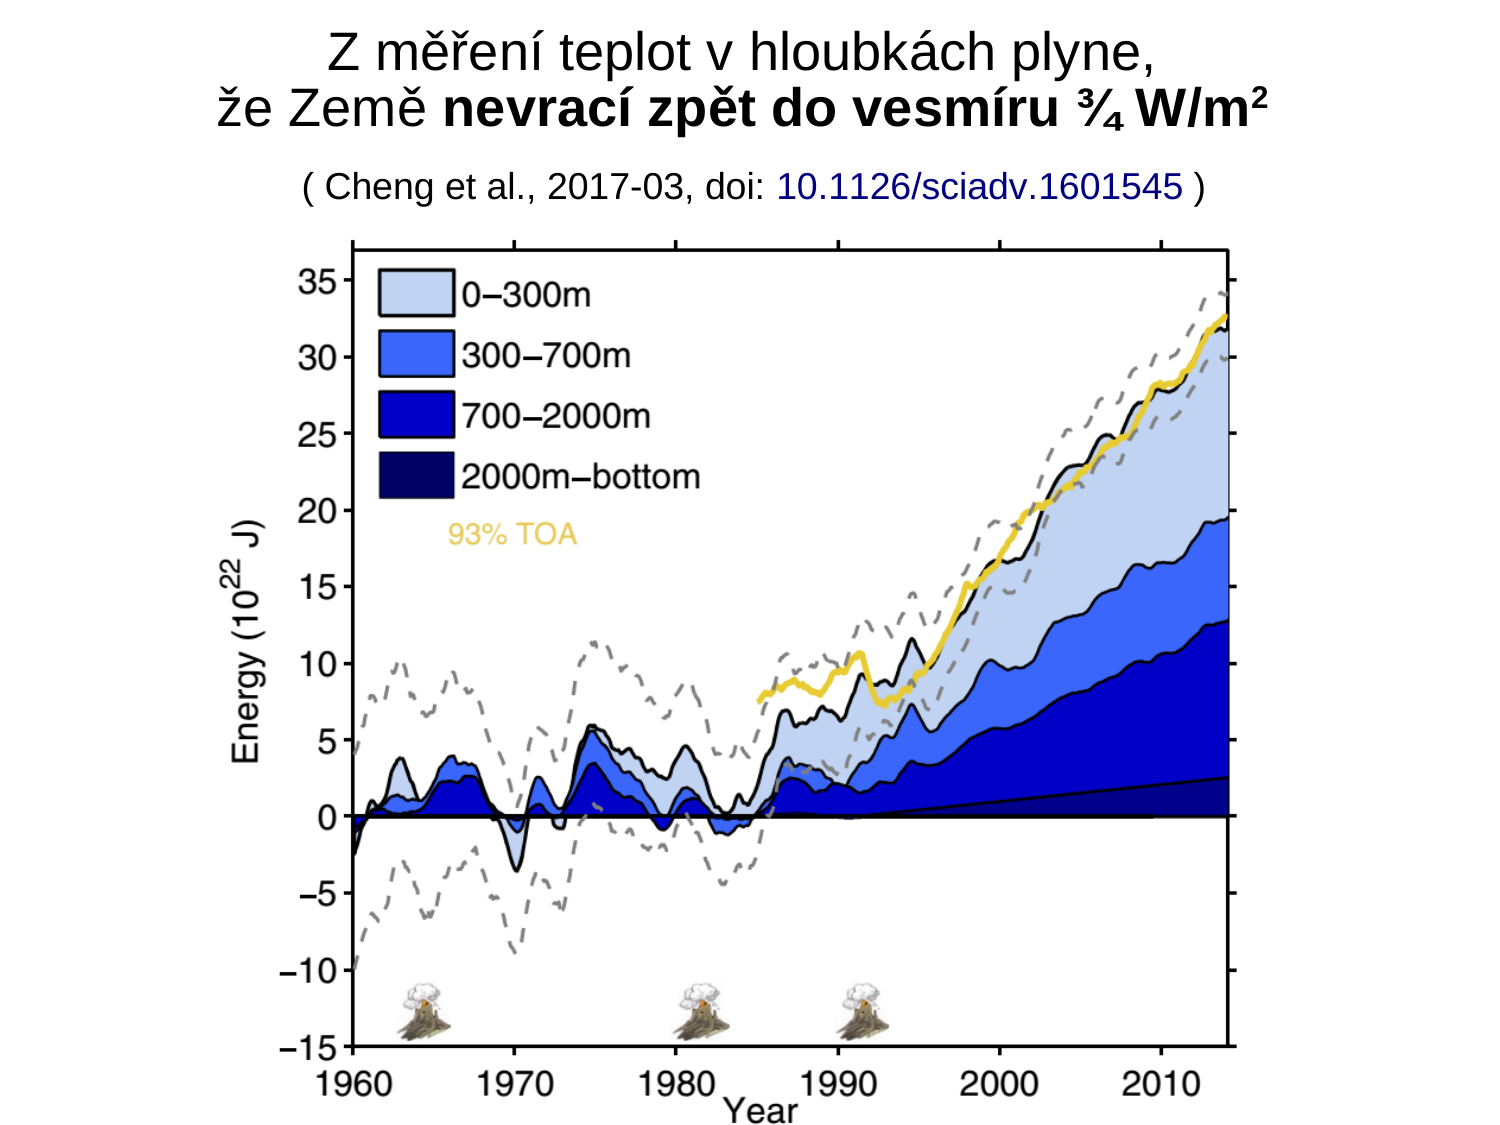

# Z měření teplot v hloubkách plyne, že Země nevrací zpět do vesmíru ¾ W/m2 ( Cheng et al., 2017-03, doi: 10.1126/sciadv.1601545 )